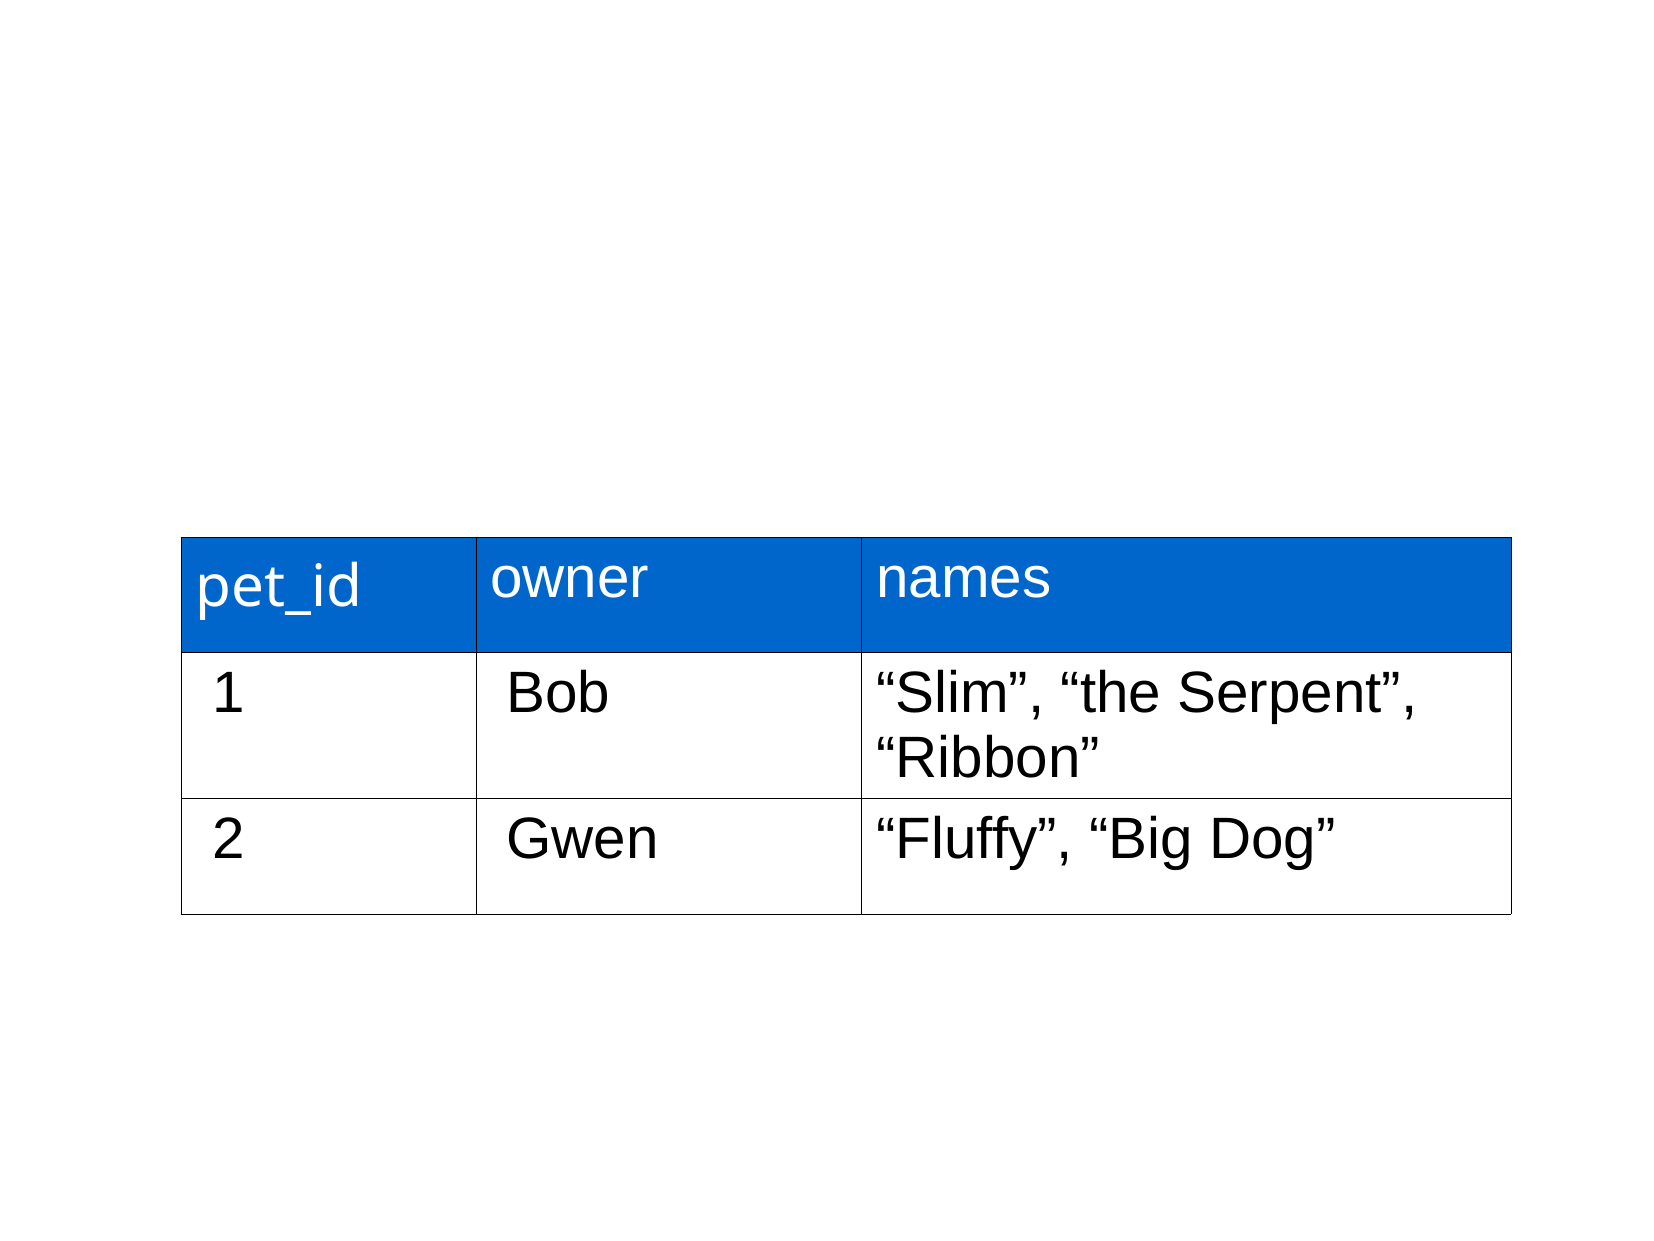

| pet\_id | owner | names |
| --- | --- | --- |
| 1 | Bob | “Slim”, “the Serpent”, “Ribbon” |
| 2 | Gwen | “Fluffy”, “Big Dog” |